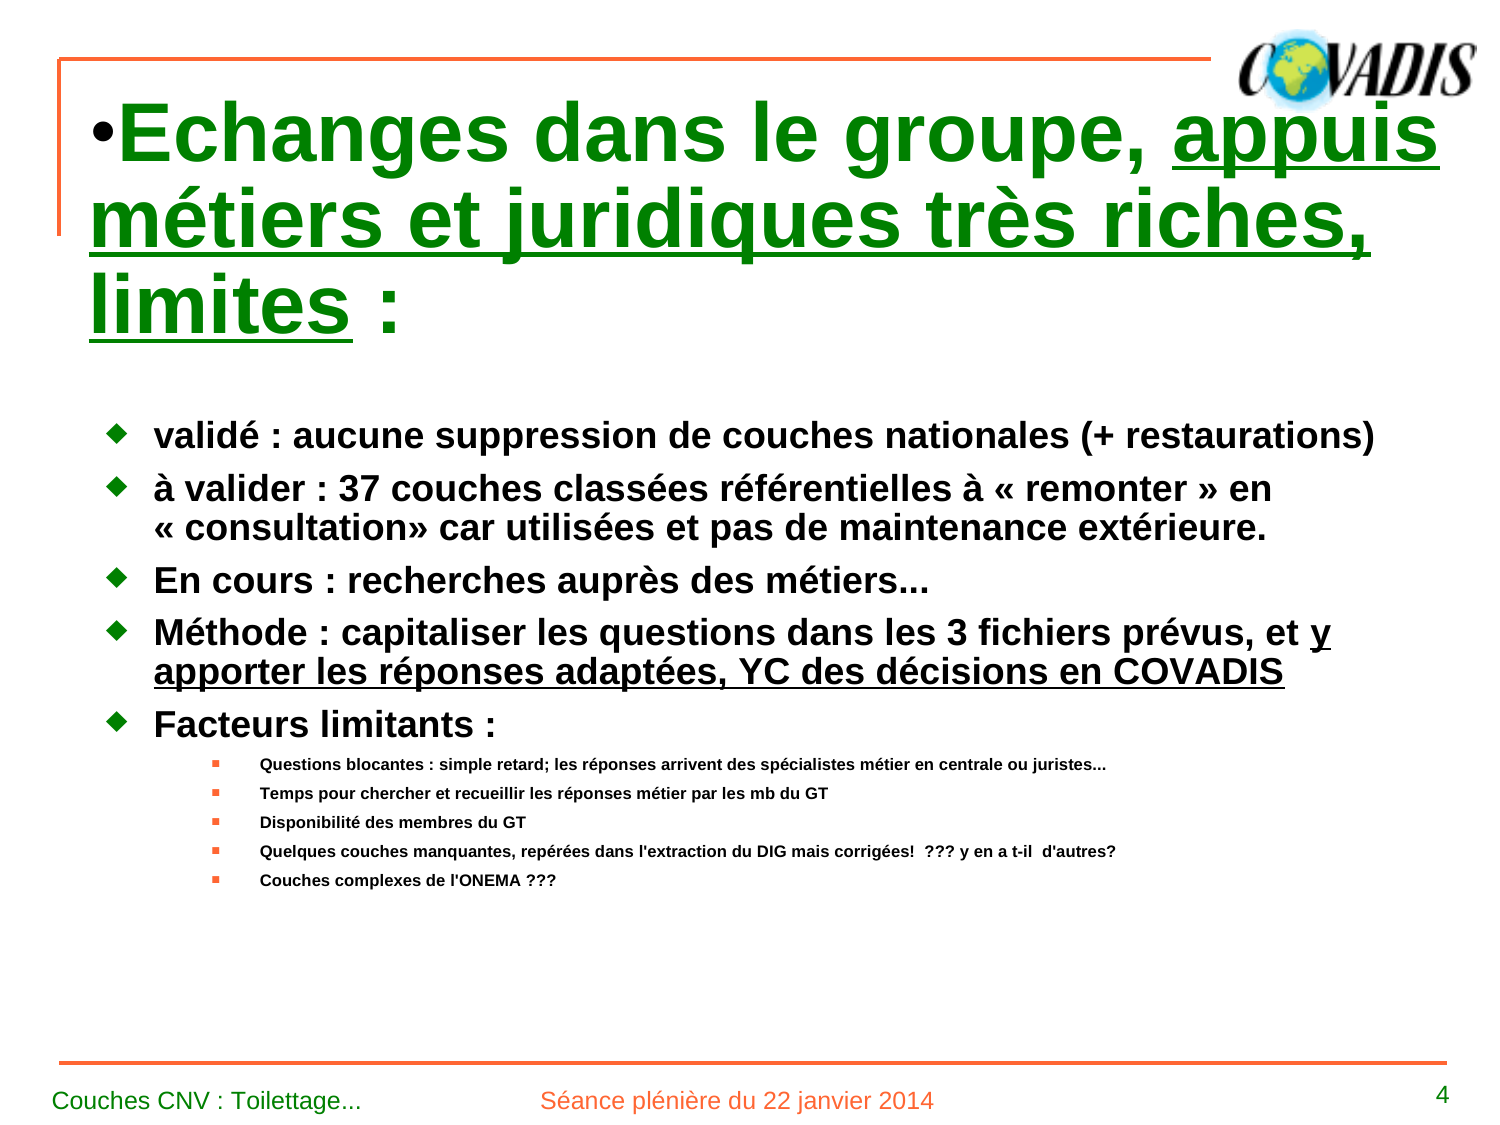

# Echanges dans le groupe, appuis métiers et juridiques très riches, limites :
validé : aucune suppression de couches nationales (+ restaurations)
à valider : 37 couches classées référentielles à « remonter » en « consultation» car utilisées et pas de maintenance extérieure.
En cours : recherches auprès des métiers...
Méthode : capitaliser les questions dans les 3 fichiers prévus, et y apporter les réponses adaptées, YC des décisions en COVADIS
Facteurs limitants :
Questions blocantes : simple retard; les réponses arrivent des spécialistes métier en centrale ou juristes...
Temps pour chercher et recueillir les réponses métier par les mb du GT
Disponibilité des membres du GT
Quelques couches manquantes, repérées dans l'extraction du DIG mais corrigées! ??? y en a t-il d'autres?
Couches complexes de l'ONEMA ???
4
 Couches CNV : Toilettage...
Séance plénière du 22 janvier 2014